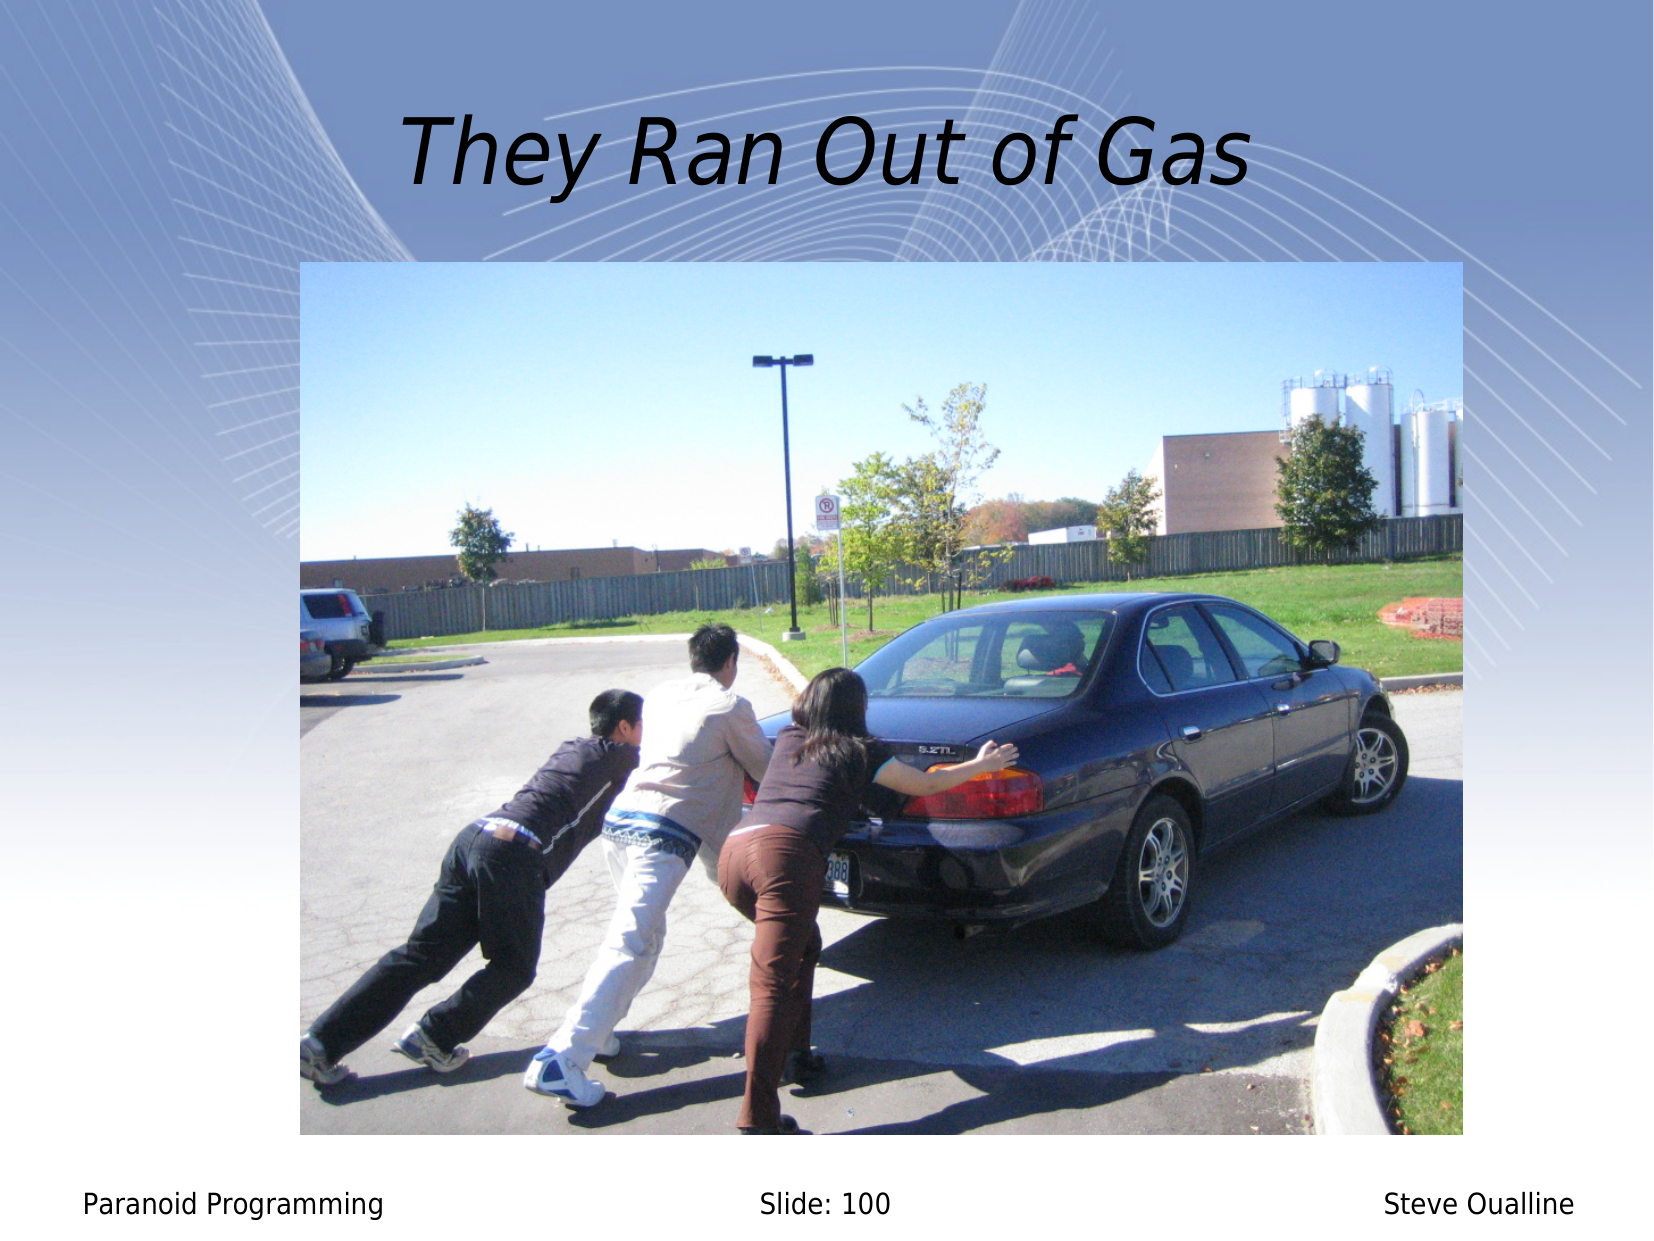

# They Ran Out of Gas
Paranoid Programming
Steve Oualline
100